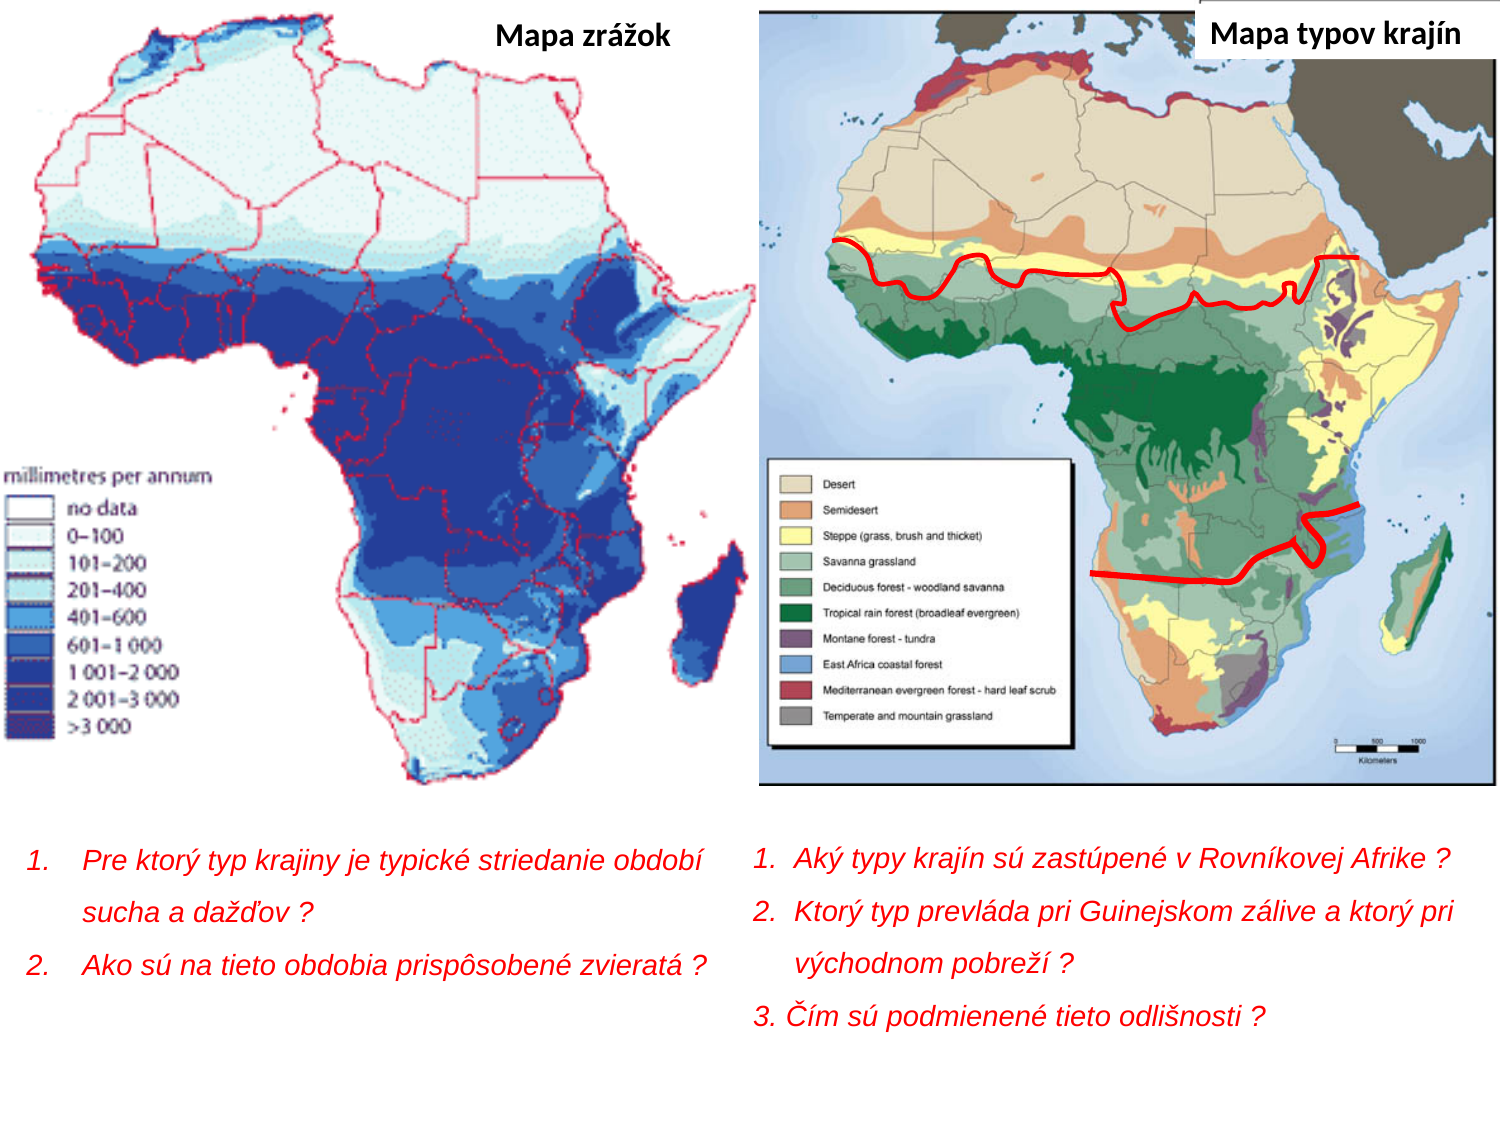

Mapa typov krajín
Mapa zrážok
1. Aký typy krajín sú zastúpené v Rovníkovej Afrike ?
2. Ktorý typ prevláda pri Guinejskom zálive a ktorý pri
 východnom pobreží ?
3. Čím sú podmienené tieto odlišnosti ?
Pre ktorý typ krajiny je typické striedanie období
sucha a dažďov ?
Ako sú na tieto obdobia prispôsobené zvieratá ?